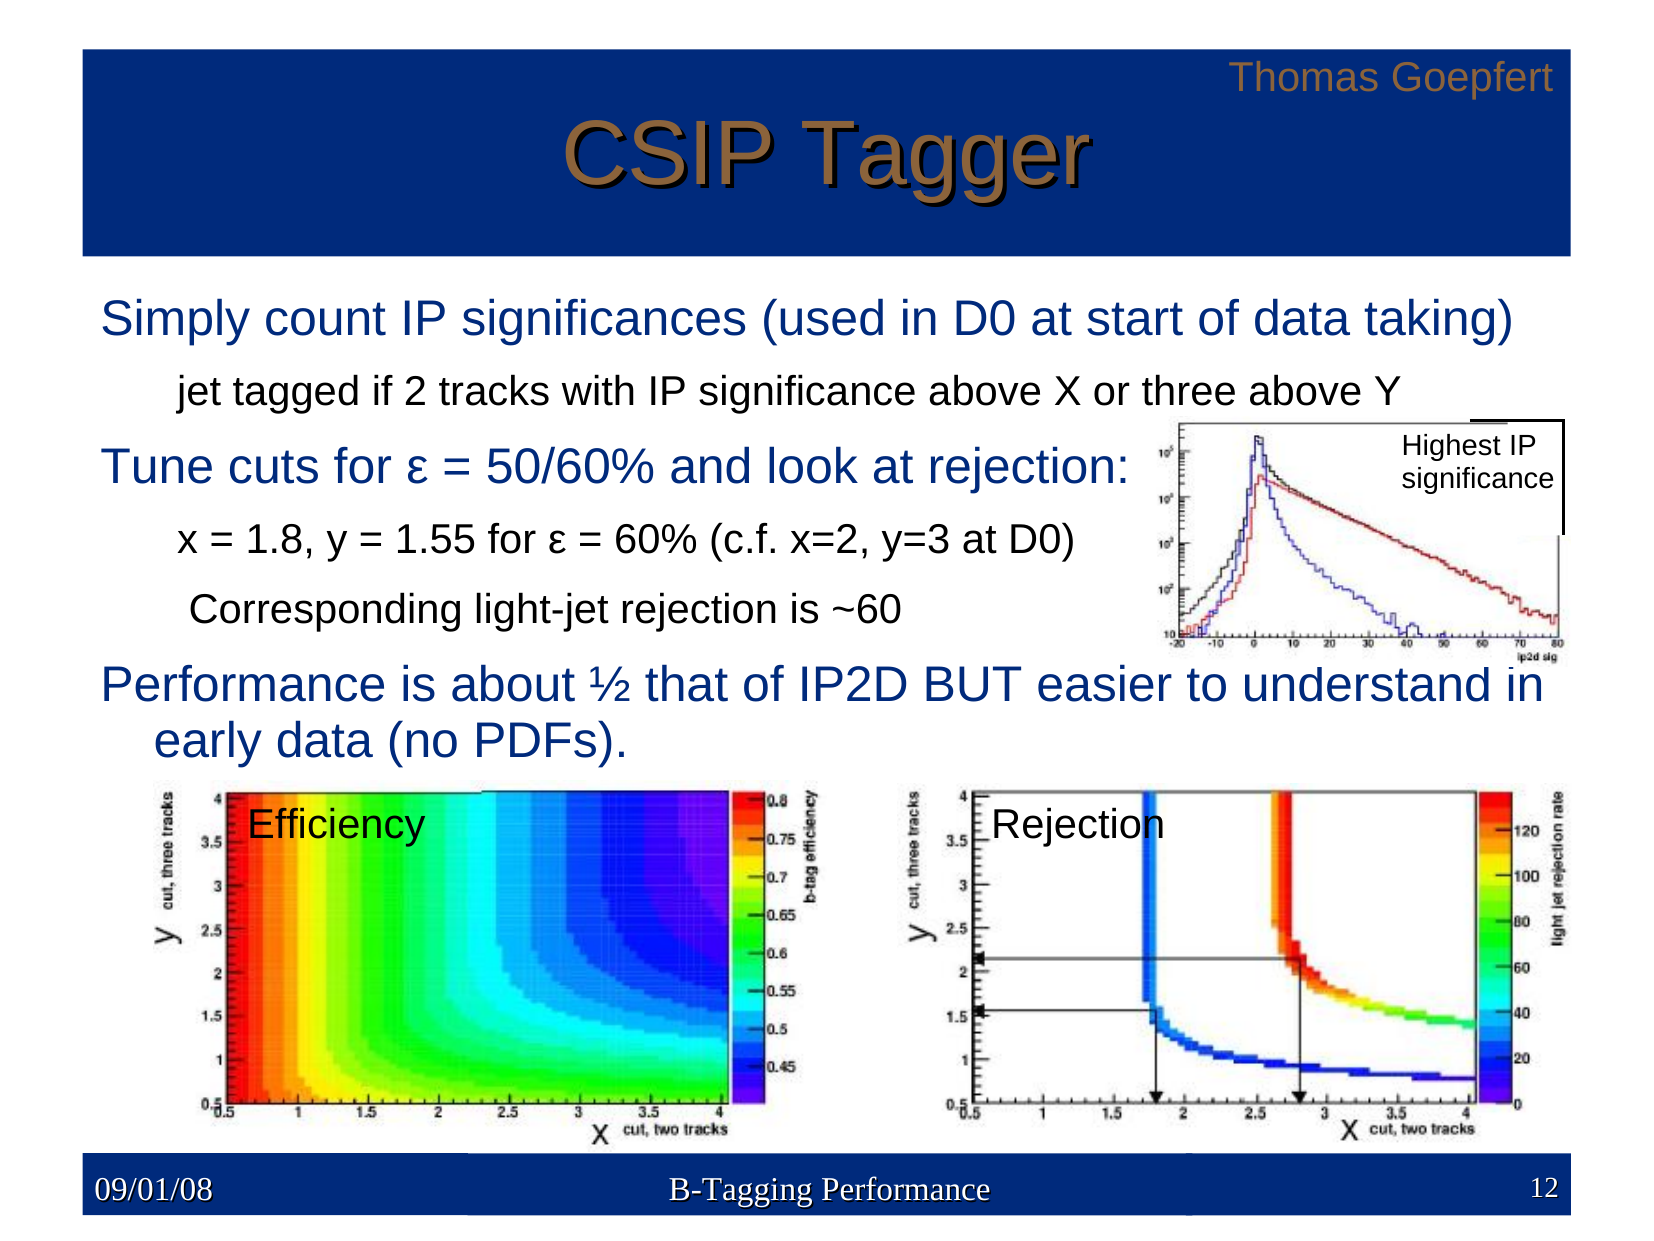

# CSIP Tagger
Thomas Goepfert
Simply count IP significances (used in D0 at start of data taking)
jet tagged if 2 tracks with IP significance above X or three above Y
Tune cuts for ε = 50/60% and look at rejection:
x = 1.8, y = 1.55 for ε = 60% (c.f. x=2, y=3 at D0)
 Corresponding light-jet rejection is ~60
Performance is about ½ that of IP2D BUT easier to understand in early data (no PDFs).
Highest IP
significance
Efficiency
Rejection
B-Tagging Performance
12